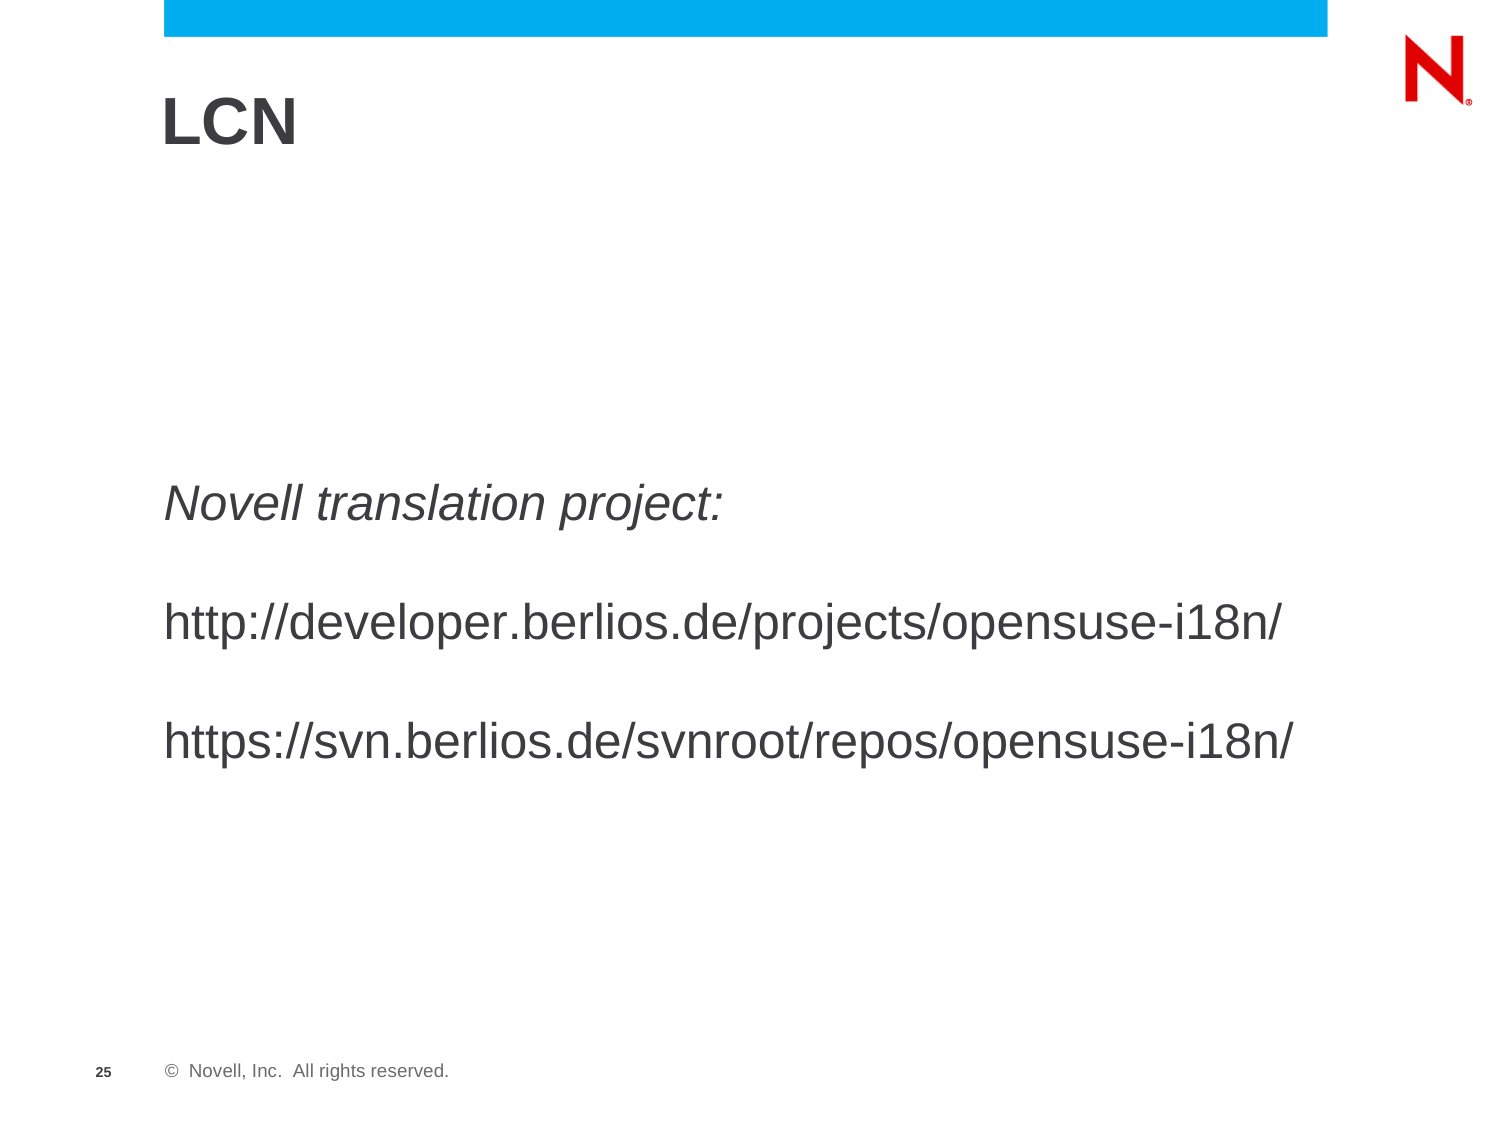

# LCN
Novell translation project:
http://developer.berlios.de/projects/opensuse-i18n/
https://svn.berlios.de/svnroot/repos/opensuse-i18n/